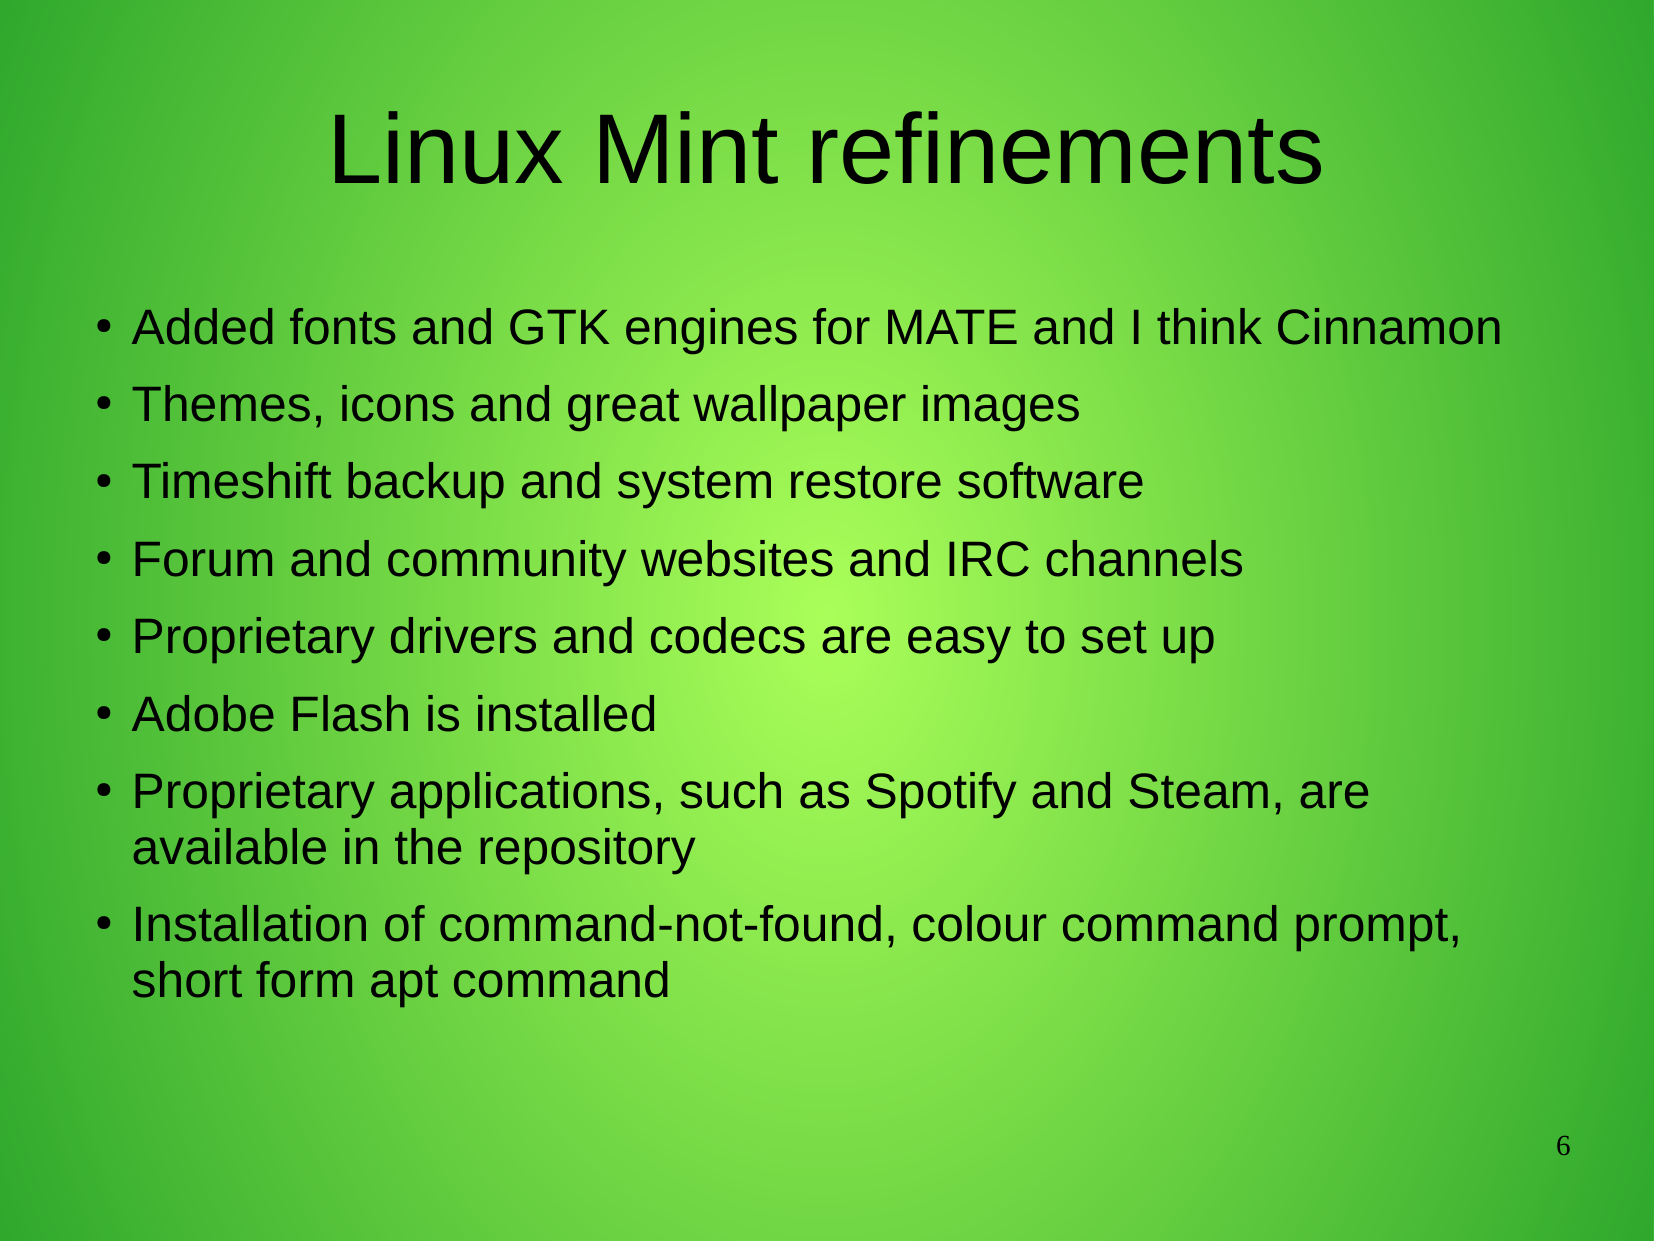

# Linux Mint refinements
Added fonts and GTK engines for MATE and I think Cinnamon
Themes, icons and great wallpaper images
Timeshift backup and system restore software
Forum and community websites and IRC channels
Proprietary drivers and codecs are easy to set up
Adobe Flash is installed
Proprietary applications, such as Spotify and Steam, are available in the repository
Installation of command-not-found, colour command prompt, short form apt command
6